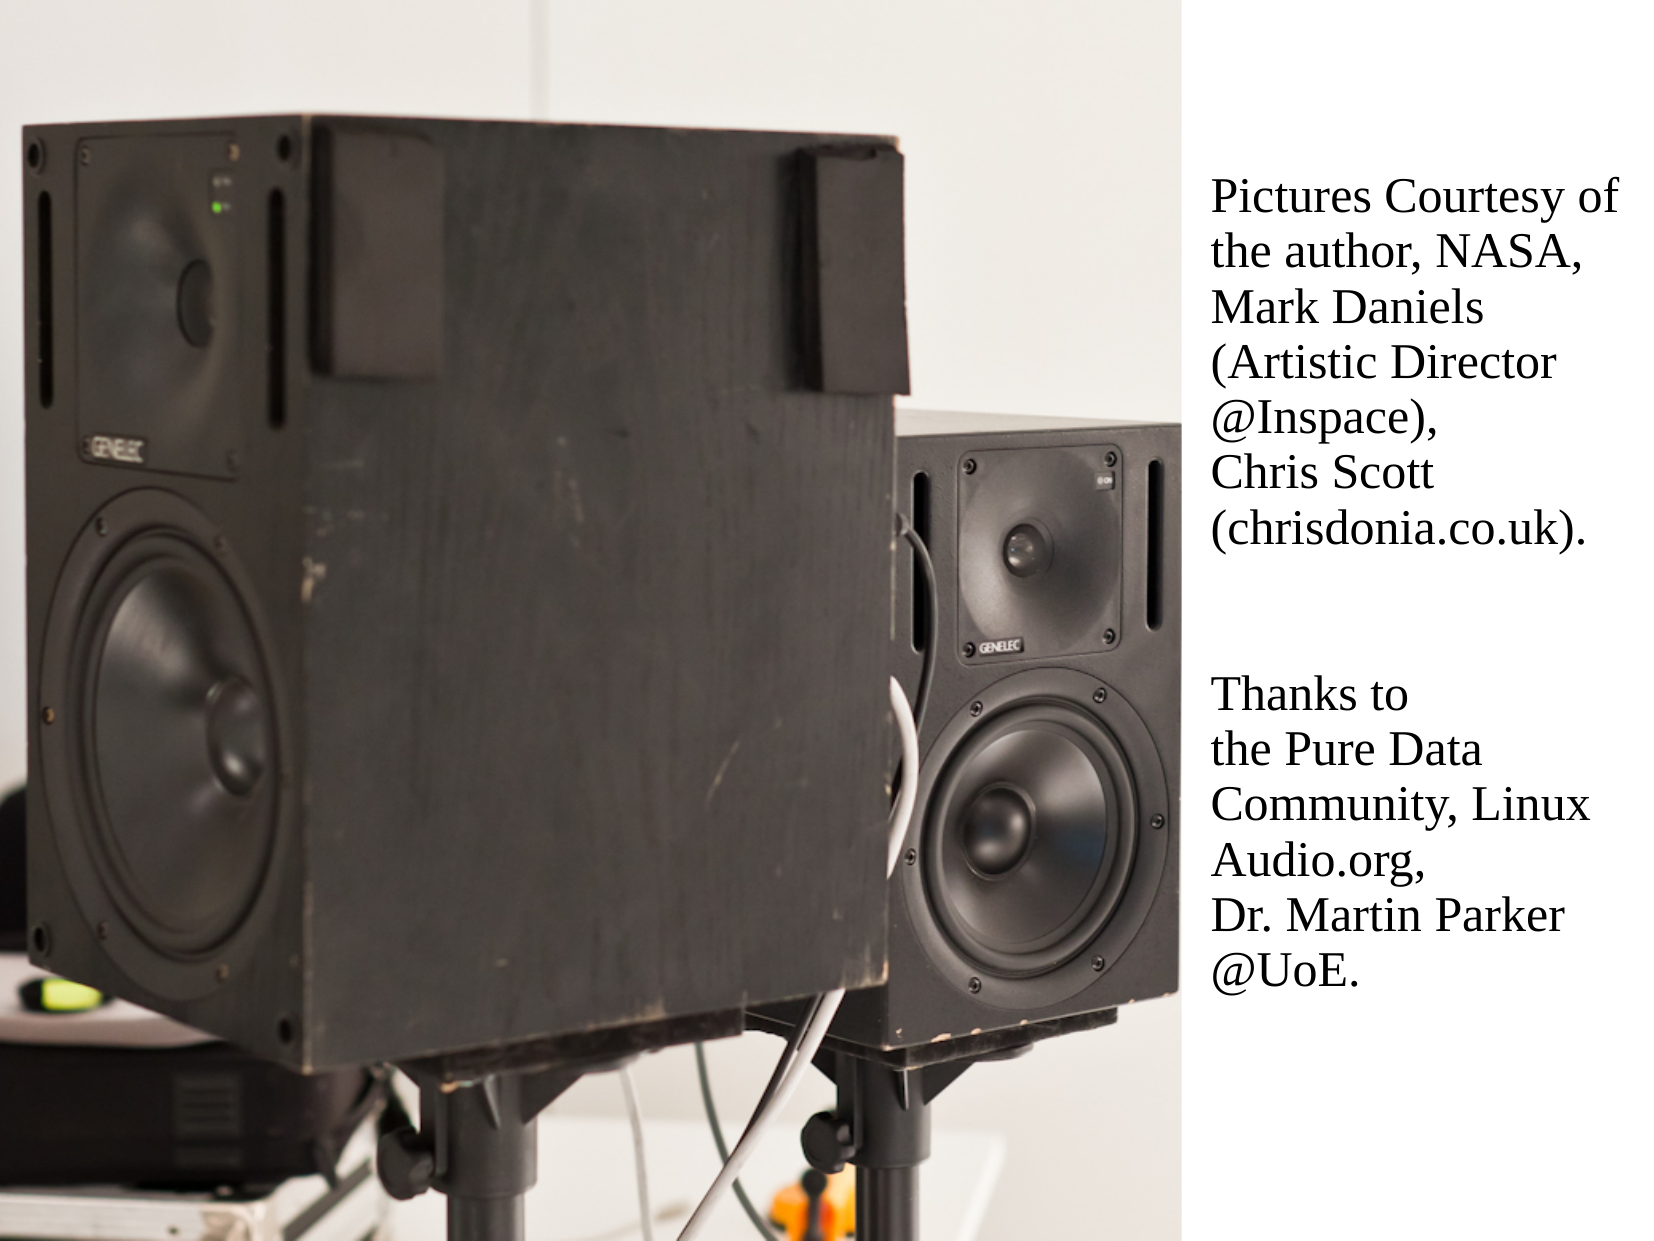

# Pictures Courtesy of
the author, NASA, Mark Daniels (Artistic Director @Inspace),
Chris Scott (chrisdonia.co.uk).
Thanks to
the Pure Data Community, Linux Audio.org,
Dr. Martin Parker @UoE.